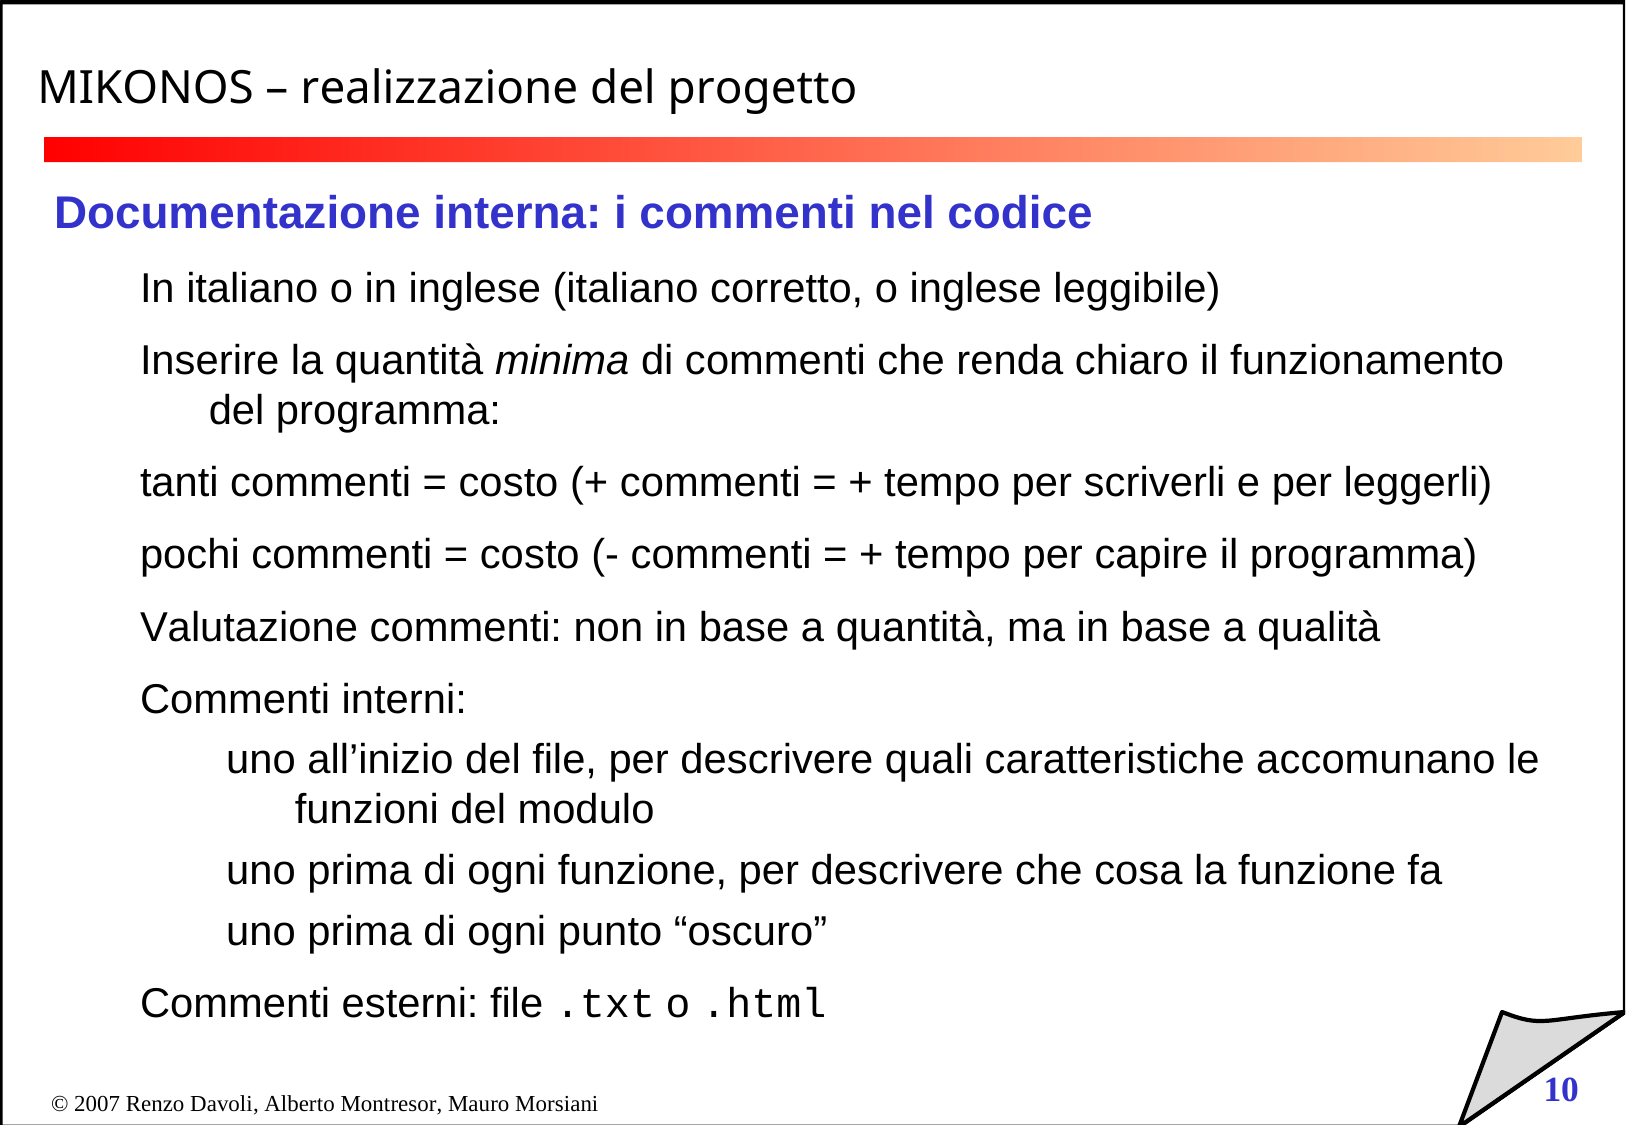

# MIKONOS – realizzazione del progetto
Documentazione interna: i commenti nel codice
In italiano o in inglese (italiano corretto, o inglese leggibile)
Inserire la quantità minima di commenti che renda chiaro il funzionamento del programma:
tanti commenti = costo (+ commenti = + tempo per scriverli e per leggerli)
pochi commenti = costo (- commenti = + tempo per capire il programma)
Valutazione commenti: non in base a quantità, ma in base a qualità
Commenti interni:
uno all’inizio del file, per descrivere quali caratteristiche accomunano le funzioni del modulo
uno prima di ogni funzione, per descrivere che cosa la funzione fa
uno prima di ogni punto “oscuro”
Commenti esterni: file .txt o .html